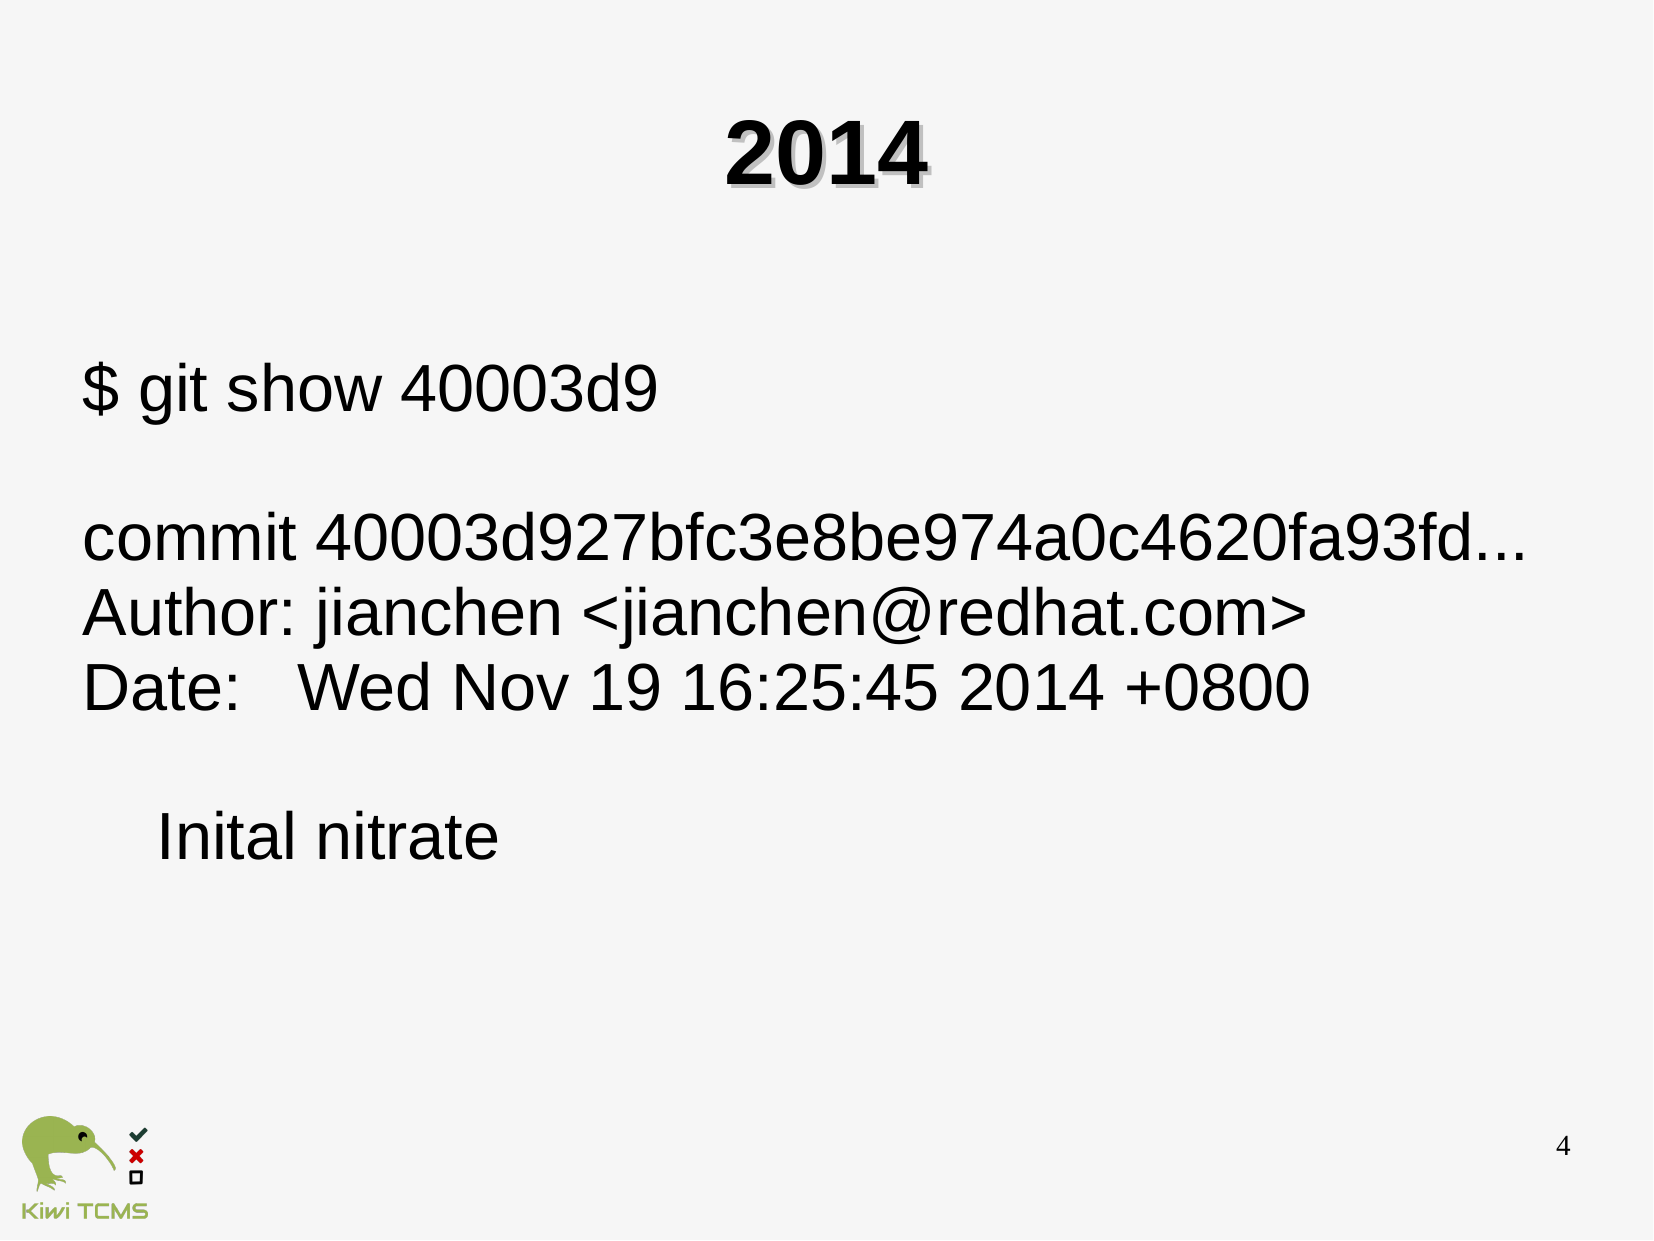

# 2014
$ git show 40003d9
commit 40003d927bfc3e8be974a0c4620fa93fd...
Author: jianchen <jianchen@redhat.com>
Date: Wed Nov 19 16:25:45 2014 +0800
 Inital nitrate
4